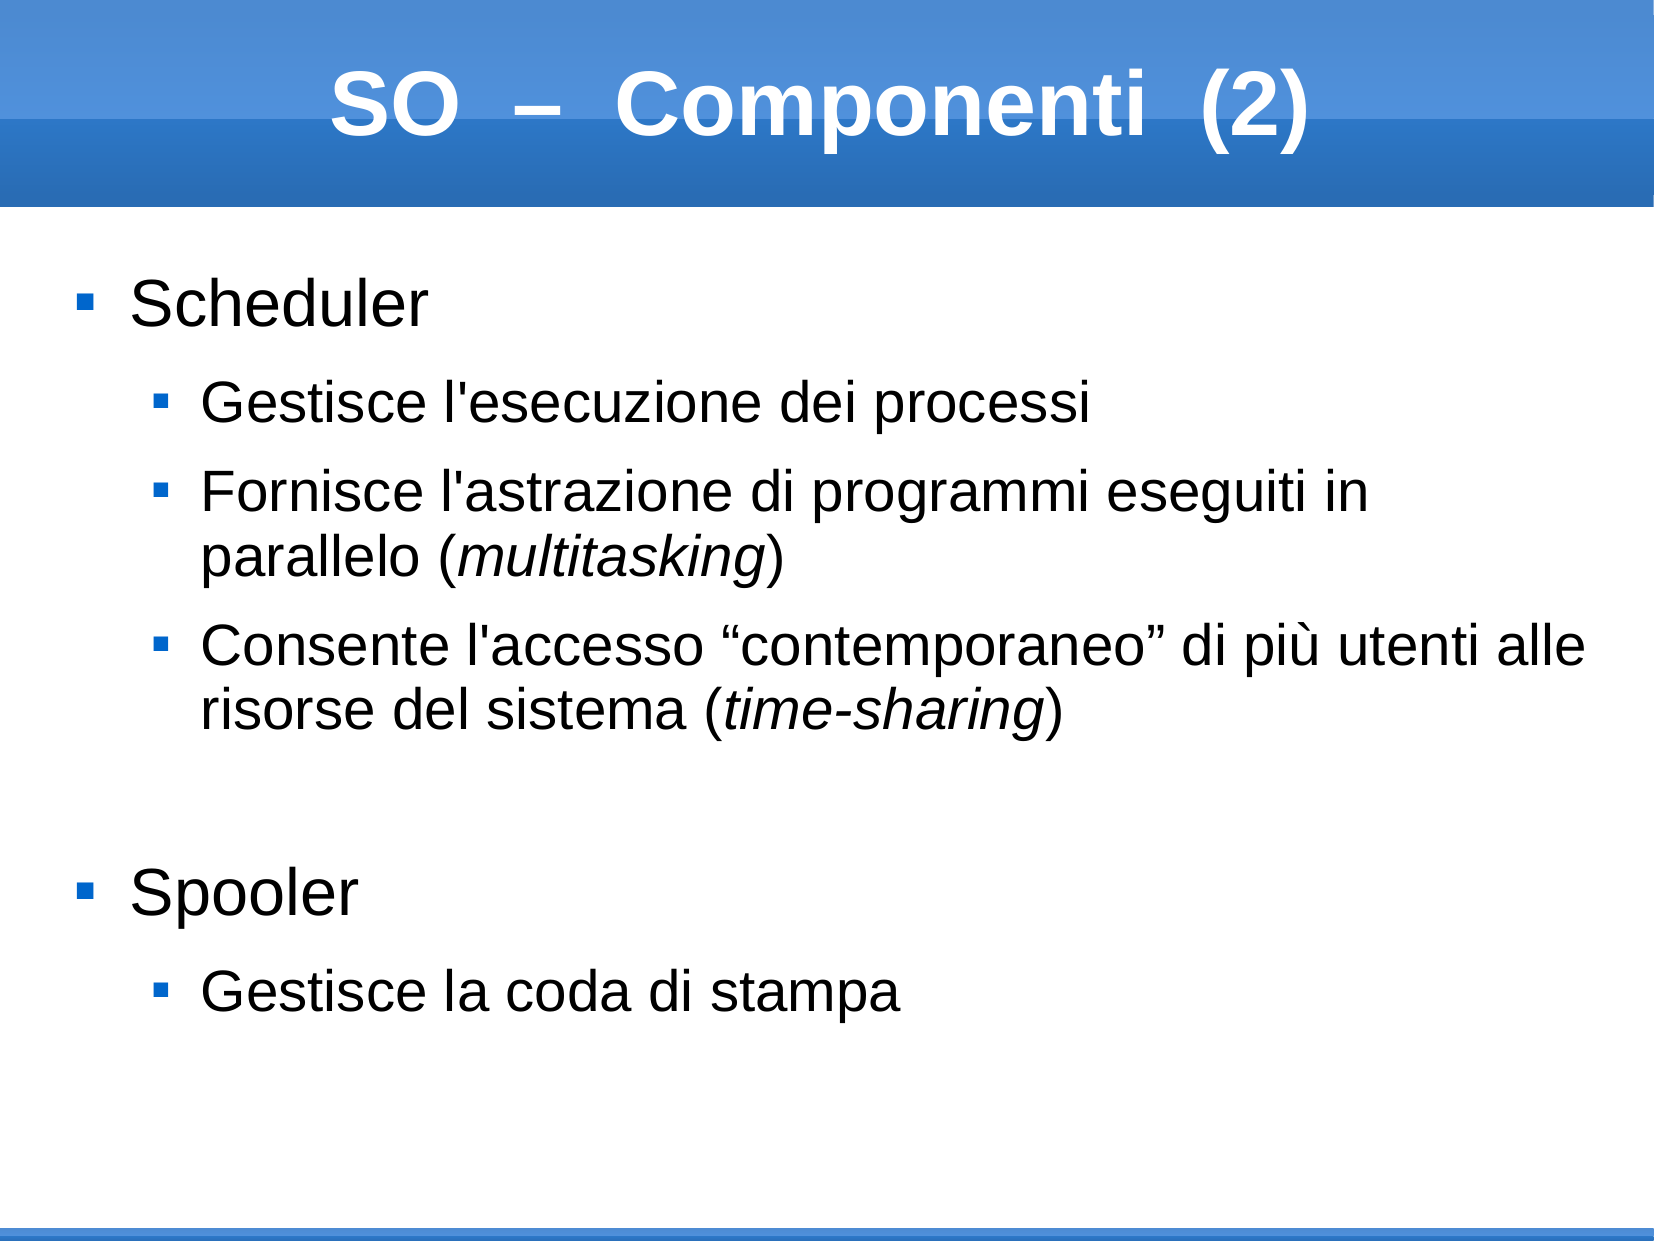

# SO – Componenti (2)
Scheduler
Gestisce l'esecuzione dei processi
Fornisce l'astrazione di programmi eseguiti in parallelo (multitasking)
Consente l'accesso “contemporaneo” di più utenti alle risorse del sistema (time-sharing)
Spooler
Gestisce la coda di stampa